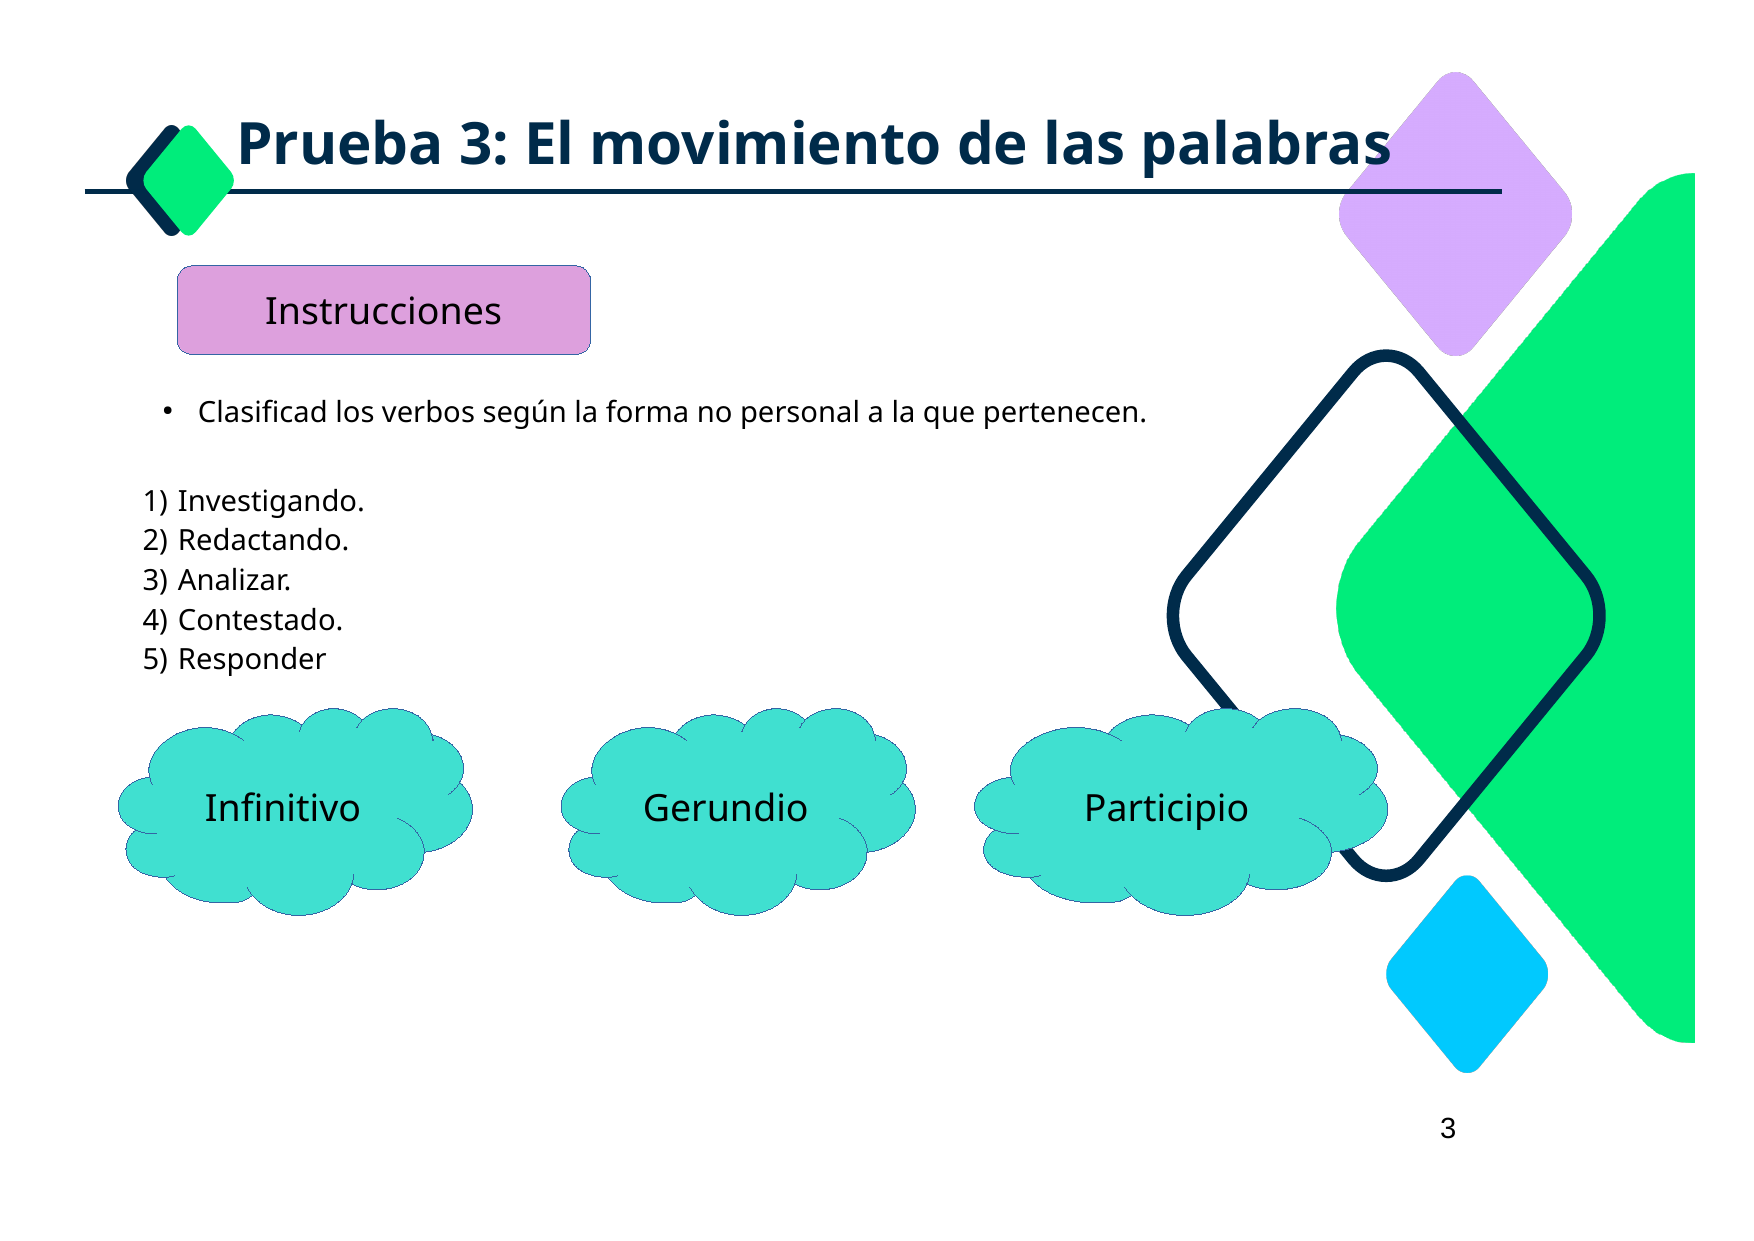

# Prueba 3: El movimiento de las palabras
Instrucciones
Clasificad los verbos según la forma no personal a la que pertenecen.
Investigando.
Redactando.
Analizar.
Contestado.
Responder
Infinitivo
Gerundio
Participio